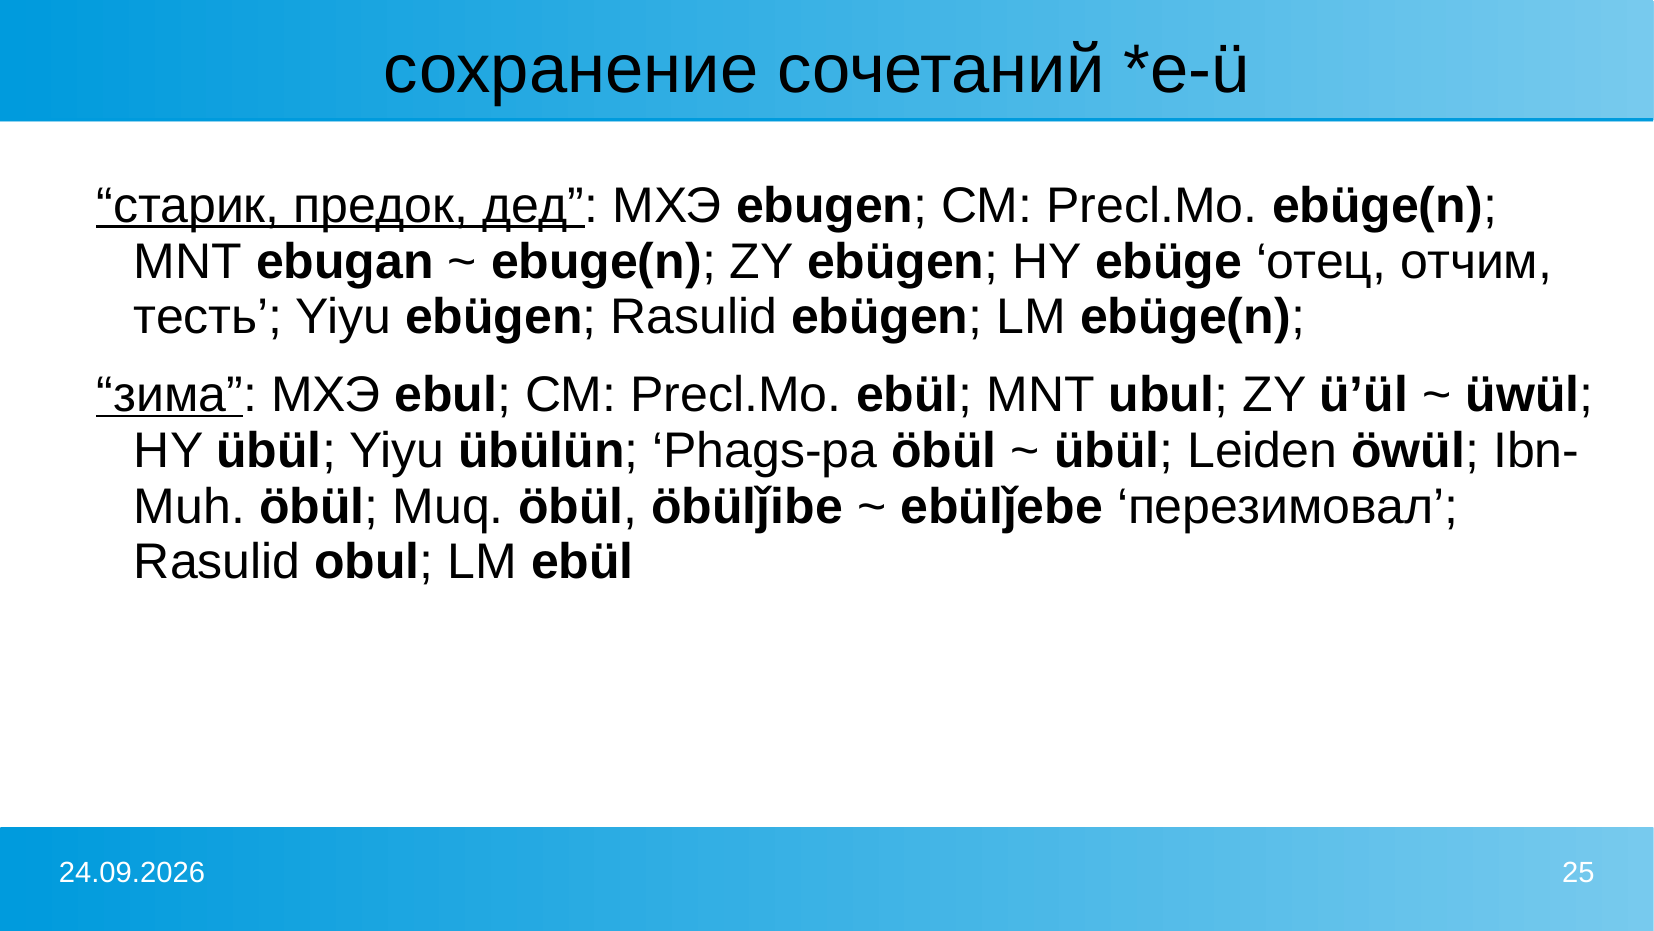

# сохранение сочетаний *e-ü
“старик, предок, дед”: МХЭ ebugen; СМ: Precl.Mo. ebüge(n); MNT ebugan ~ ebuge(n); ZY ebügen; HY ebüge ‘отец, отчим, тесть’; Yiyu ebügen; Rasulid ebügen; LM ebüge(n);
“зима”: МХЭ ebul; СМ: Precl.Mo. ebül; MNT ubul; ZY ü’ül ~ üwül; HY übül; Yiyu übülün; ‘Phags-pa öbül ~ übül; Leiden öwül; Ibn-Muh. öbül; Muq. öbül, öbülǰibe ~ ebülǰebe ‘перезимовал’; Rasulid obul; LM ebül
25